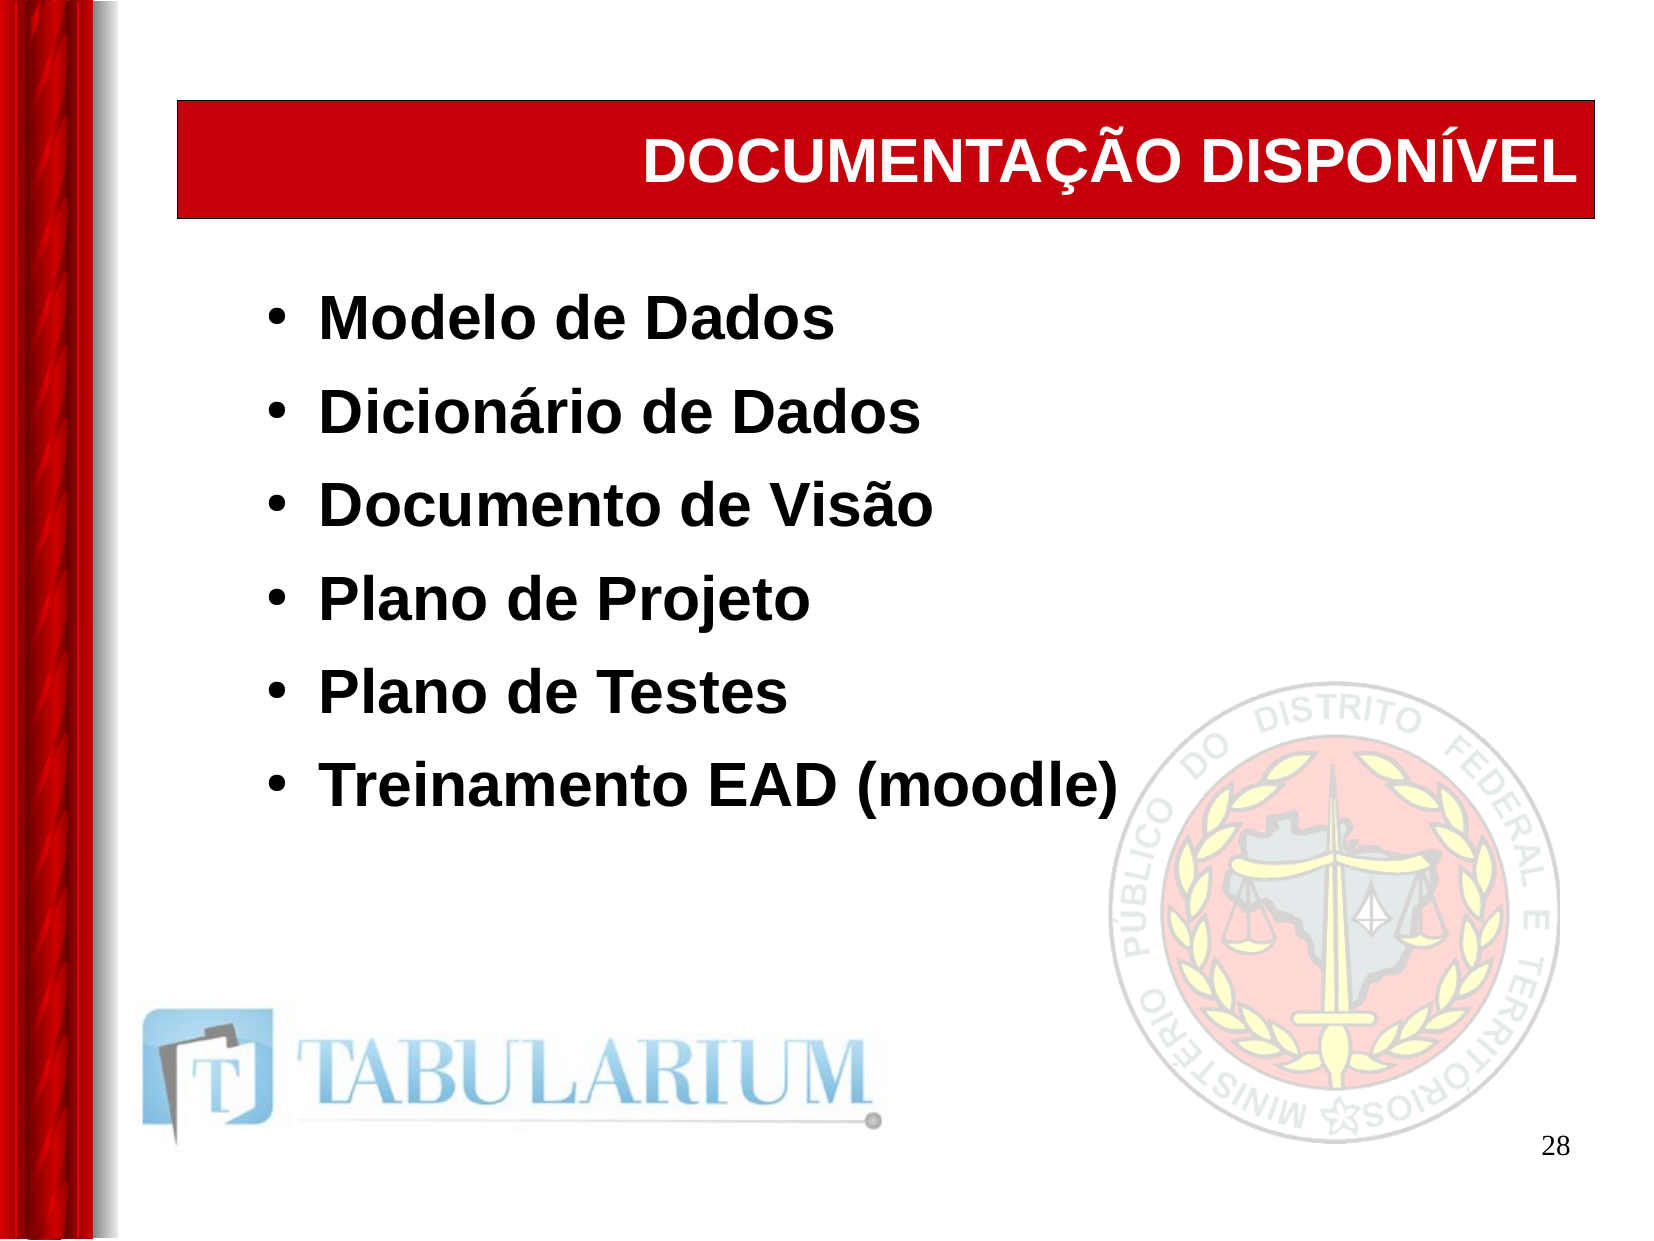

DOCUMENTAÇÃO DISPONÍVEL
# Modelo de Dados
Dicionário de Dados
Documento de Visão
Plano de Projeto
Plano de Testes
Treinamento EAD (moodle)
28